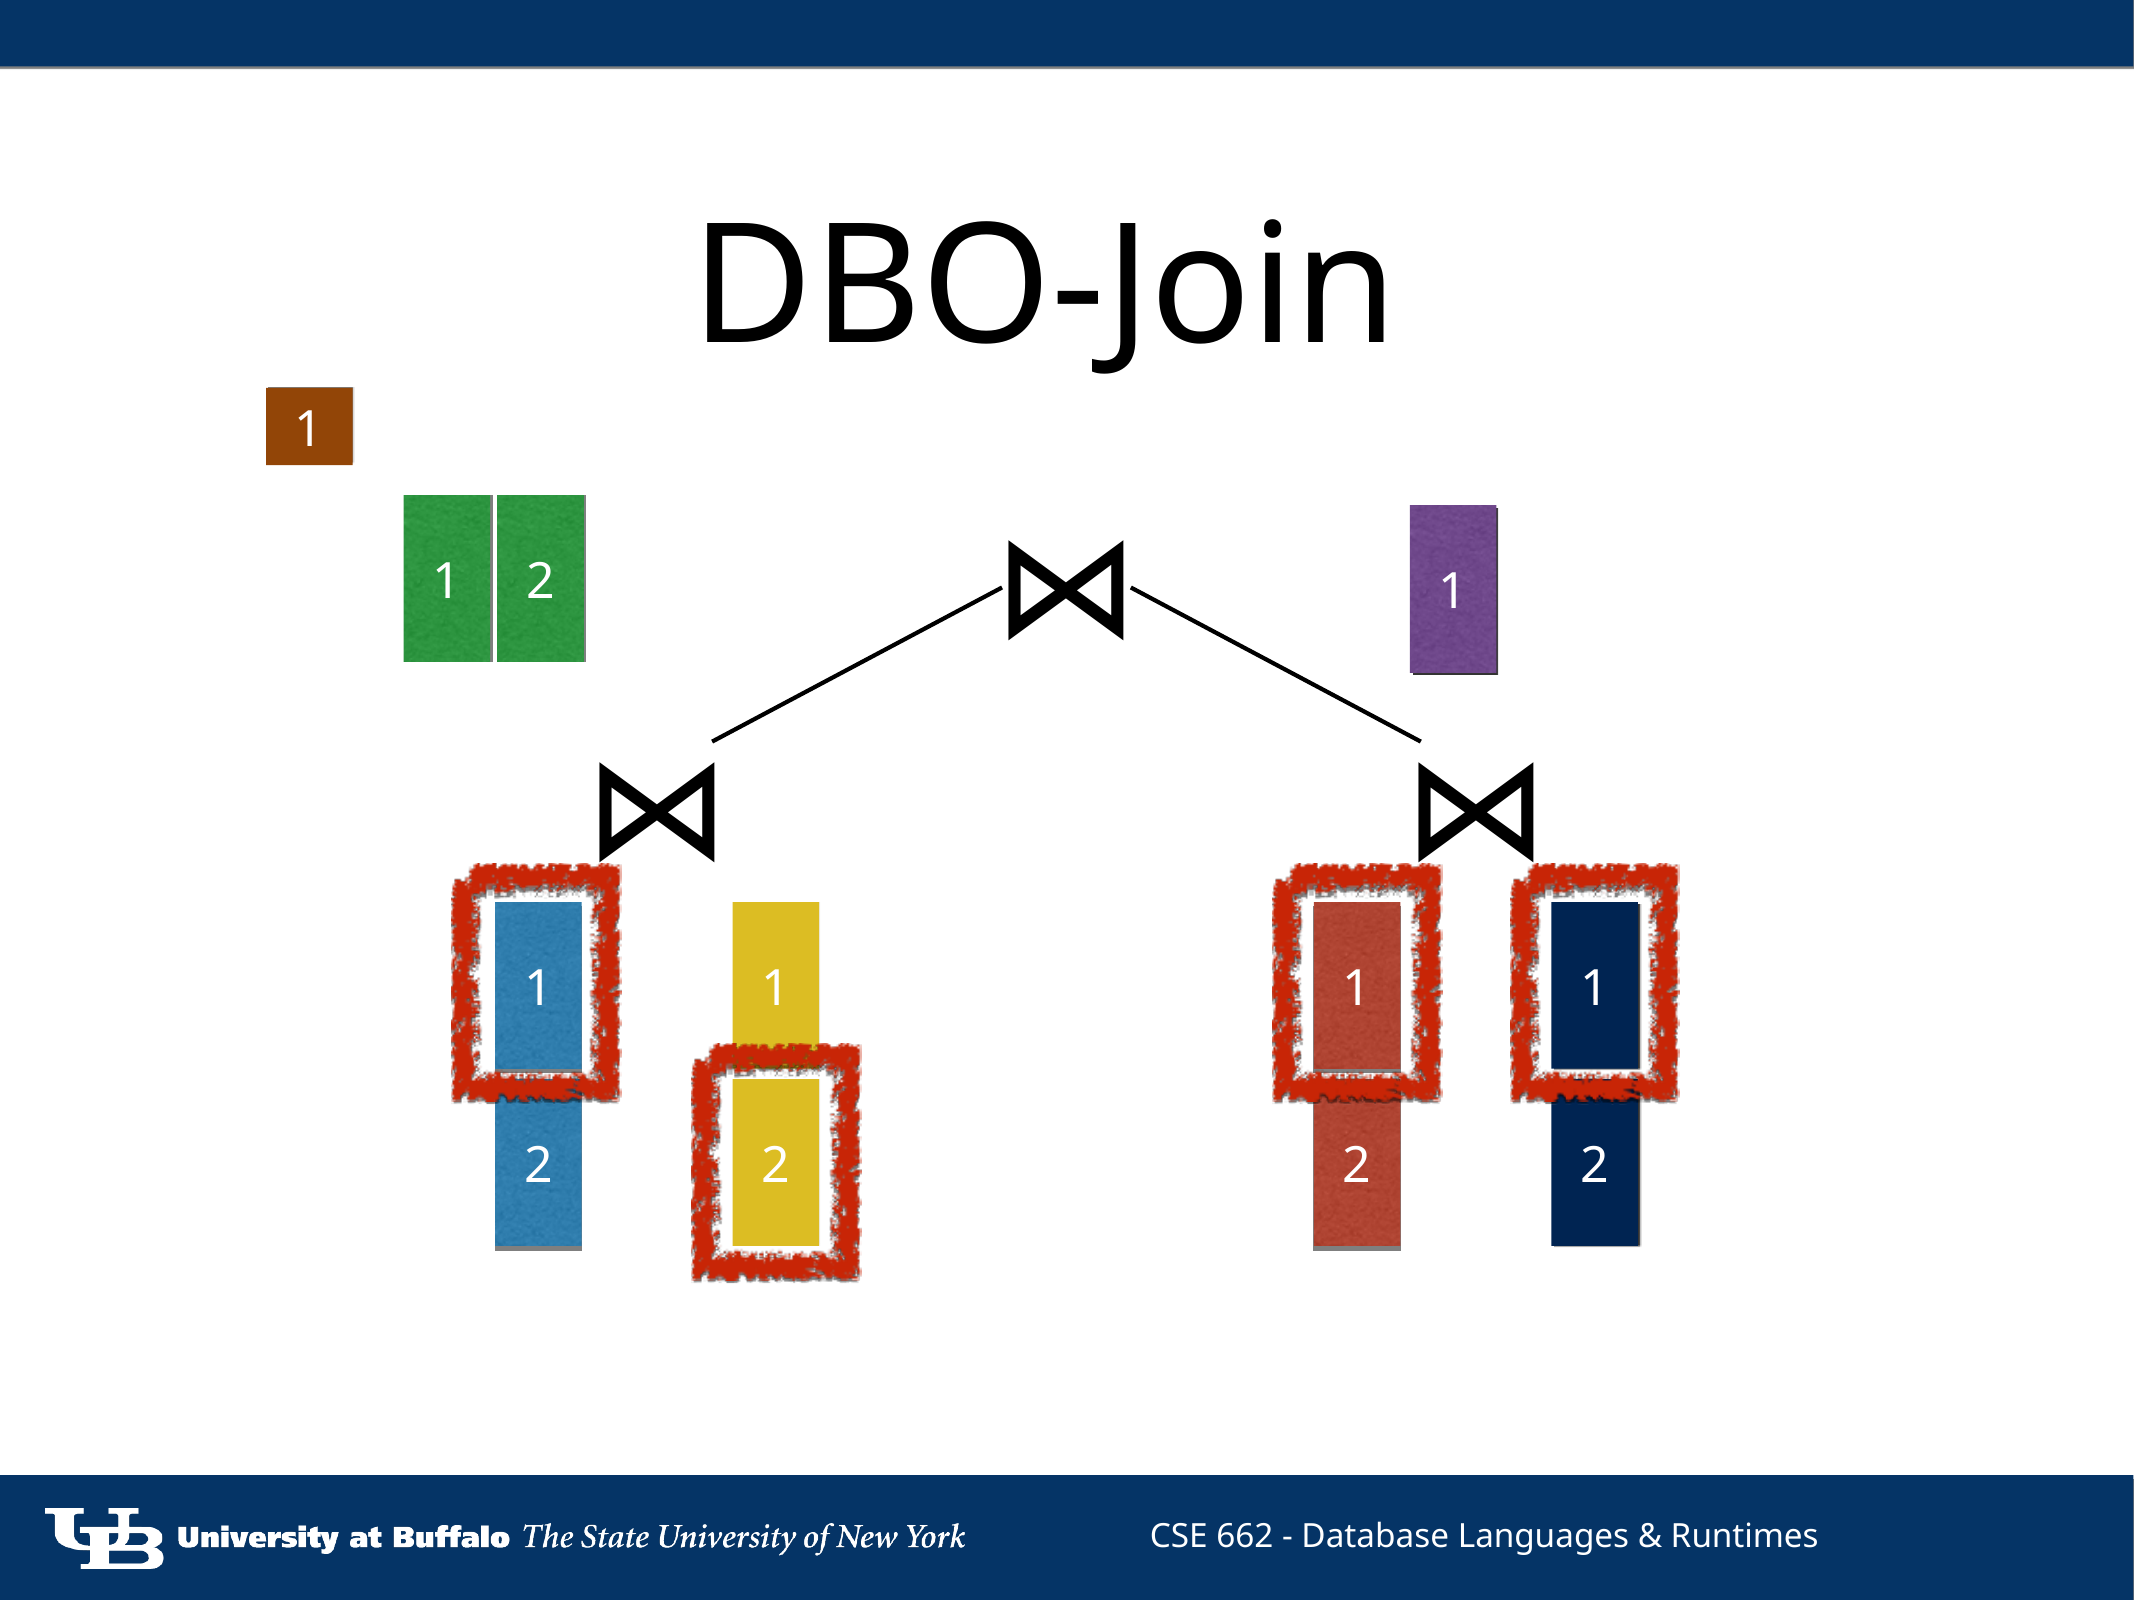

# DBO-Join
1
⋈
1
2
1
⋈
⋈
1
2
1
2
1
2
1
2